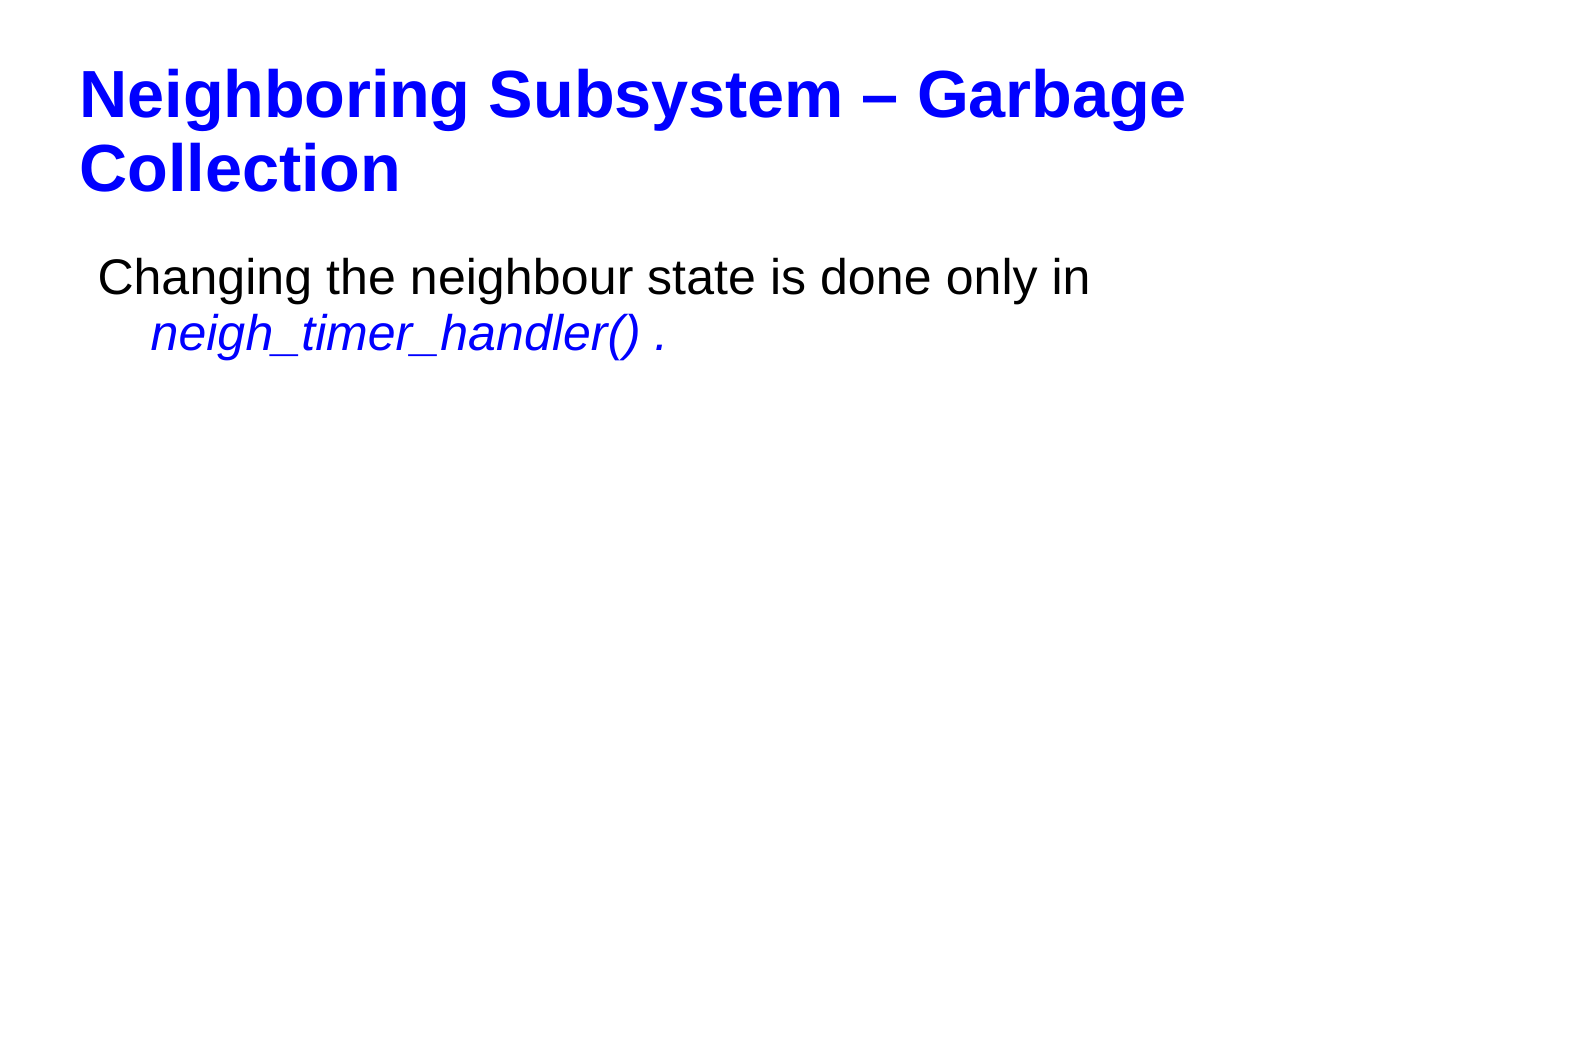

# Neighboring Subsystem – Garbage Collection
Changing the neighbour state is done only in neigh_timer_handler() .